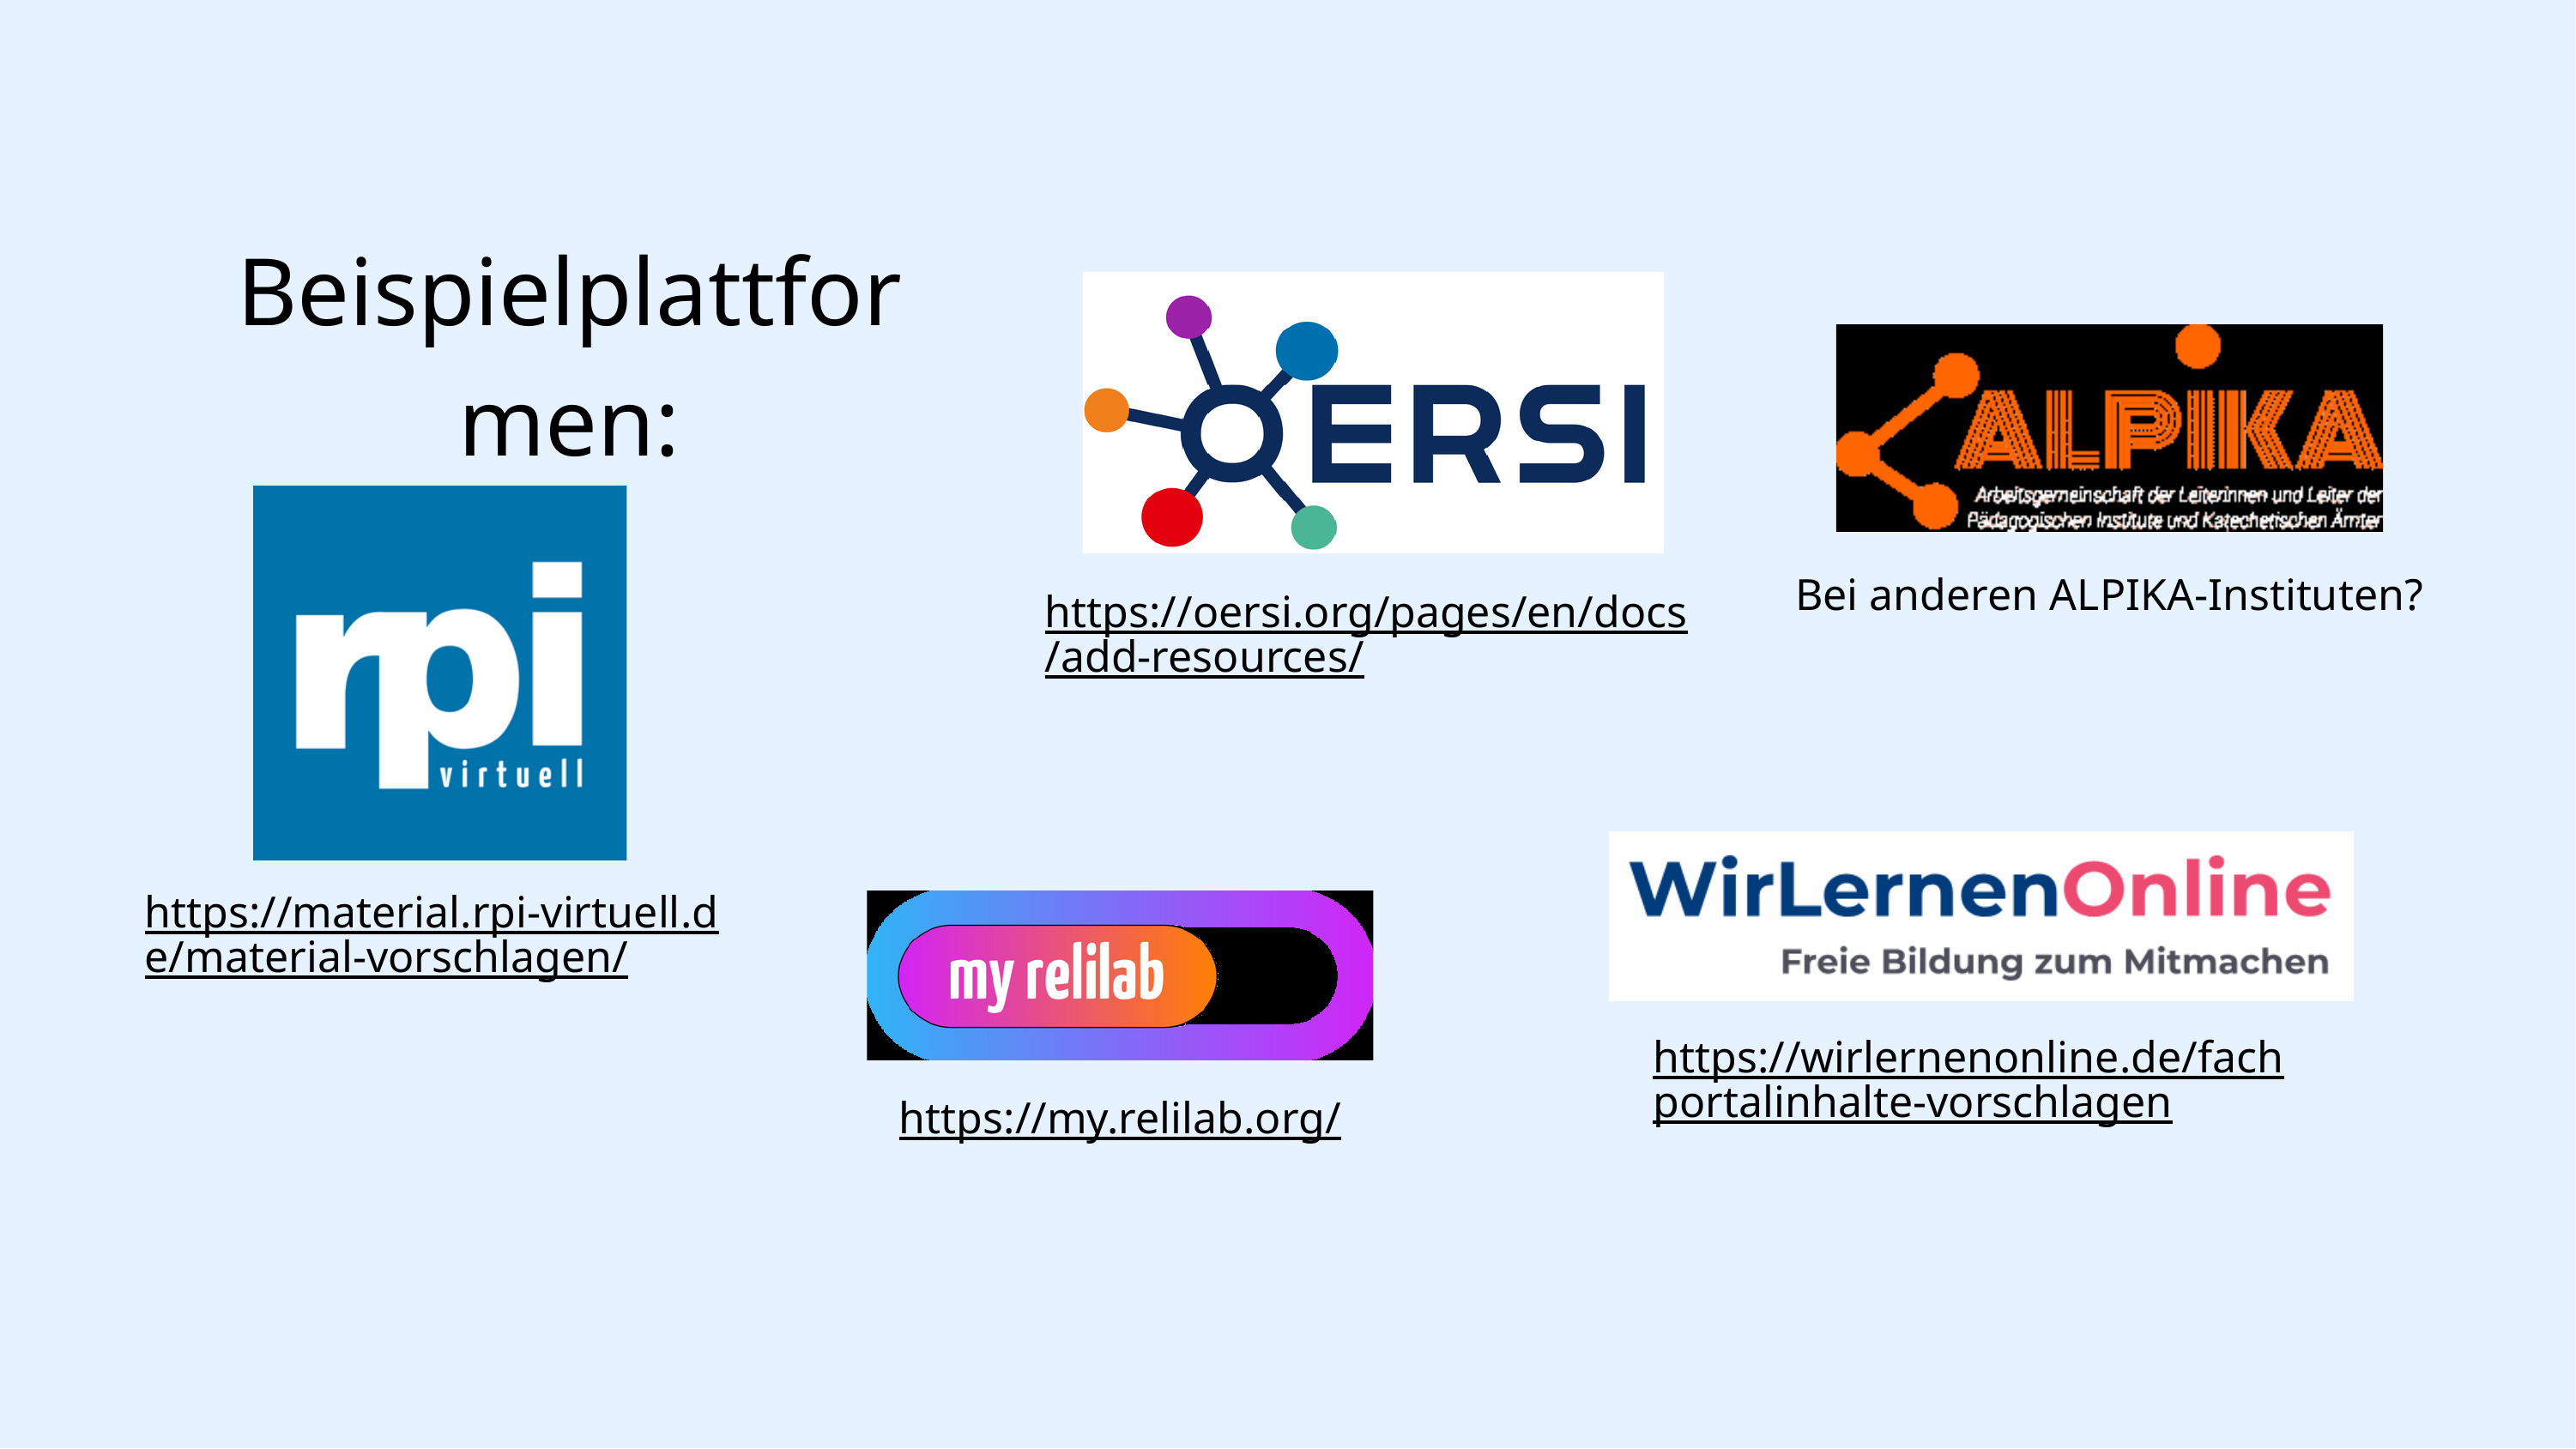

Beispielplattformen:
Bei anderen ALPIKA-Instituten?
https://oersi.org/pages/en/docs/add-resources/
https://material.rpi-virtuell.de/material-vorschlagen/
https://wirlernenonline.de/fachportalinhalte-vorschlagen
https://my.relilab.org/